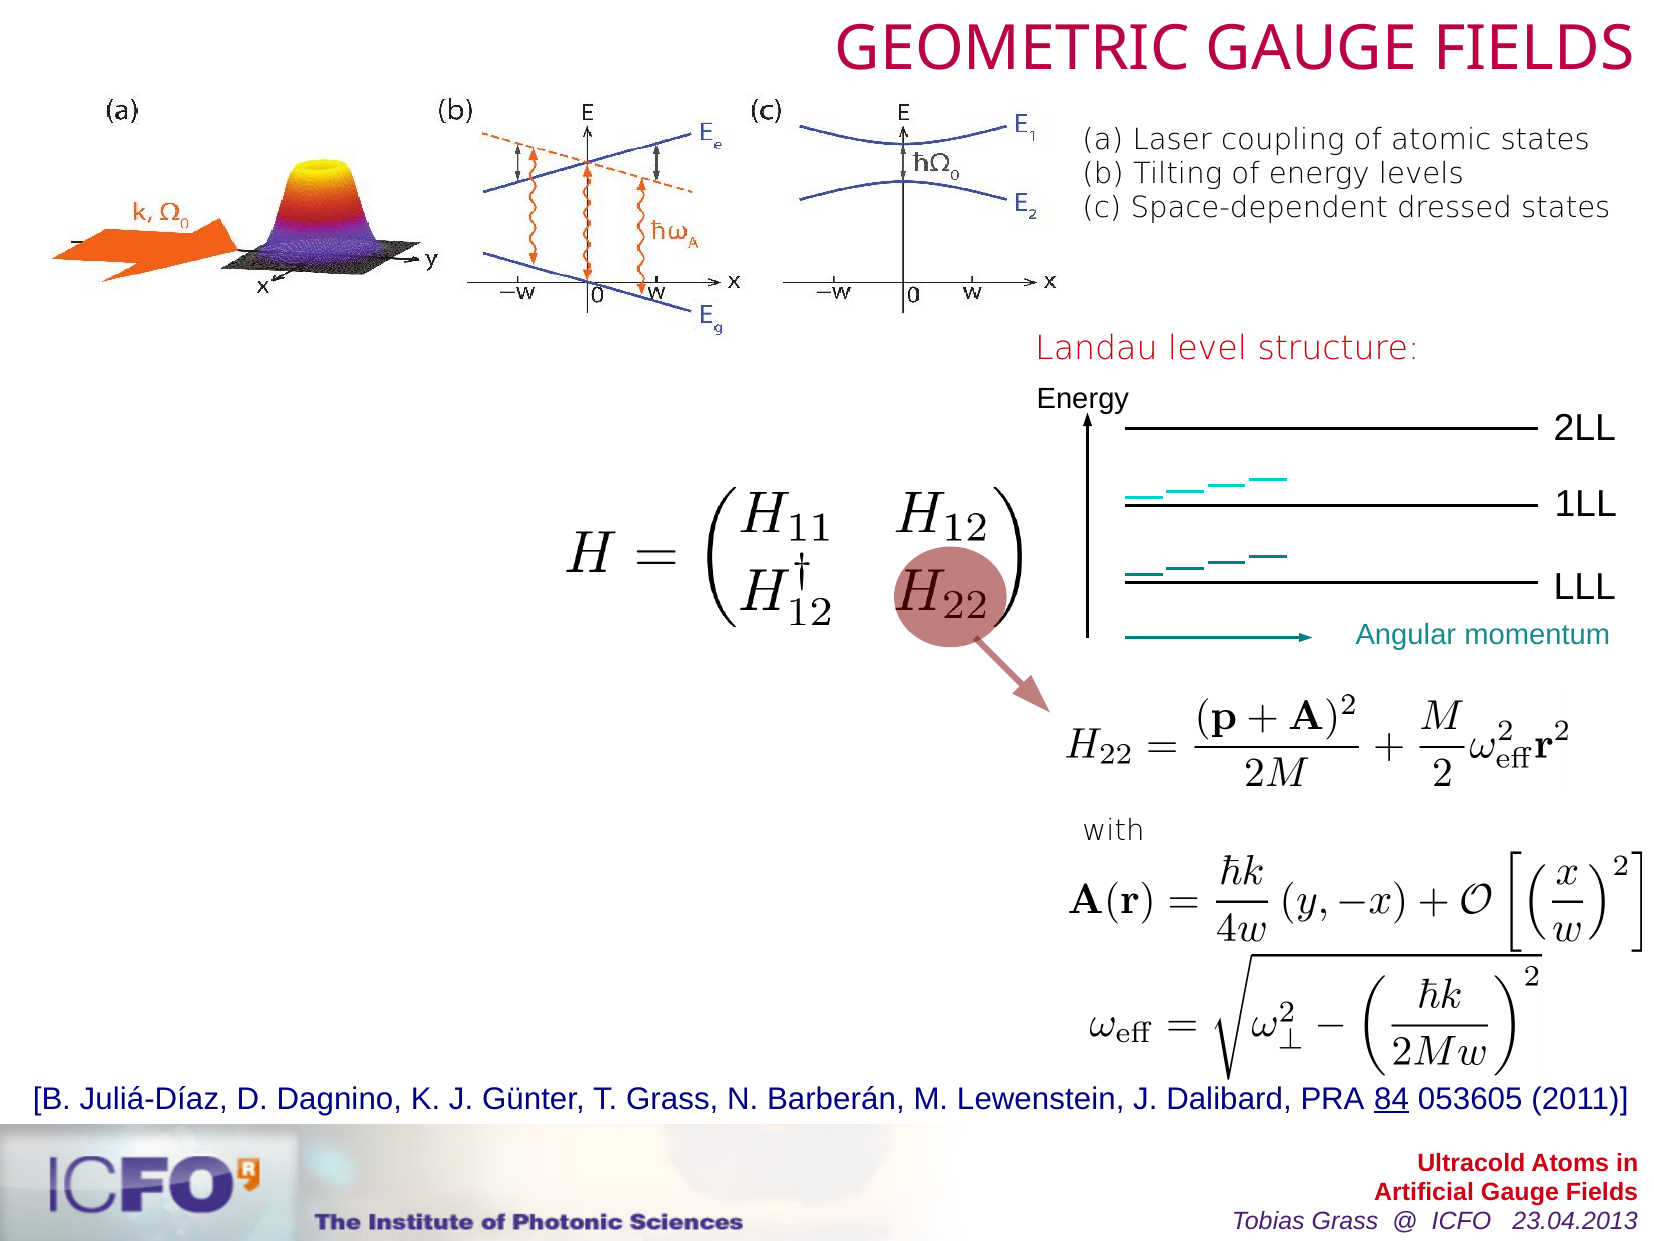

GEOMETRIC GAUGE FIELDS
(a) Laser coupling of atomic states
(b) Tilting of energy levels
(c) Space-dependent dressed states
Landau level structure:
Energy
2LL
1LL
LLL
Angular momentum
with
[B. Juliá-Díaz, D. Dagnino, K. J. Günter, T. Grass, N. Barberán, M. Lewenstein, J. Dalibard, PRA 84 053605 (2011)]
Ultracold Atoms in
Artificial Gauge Fields
Tobias Grass @ ICFO 23.04.2013